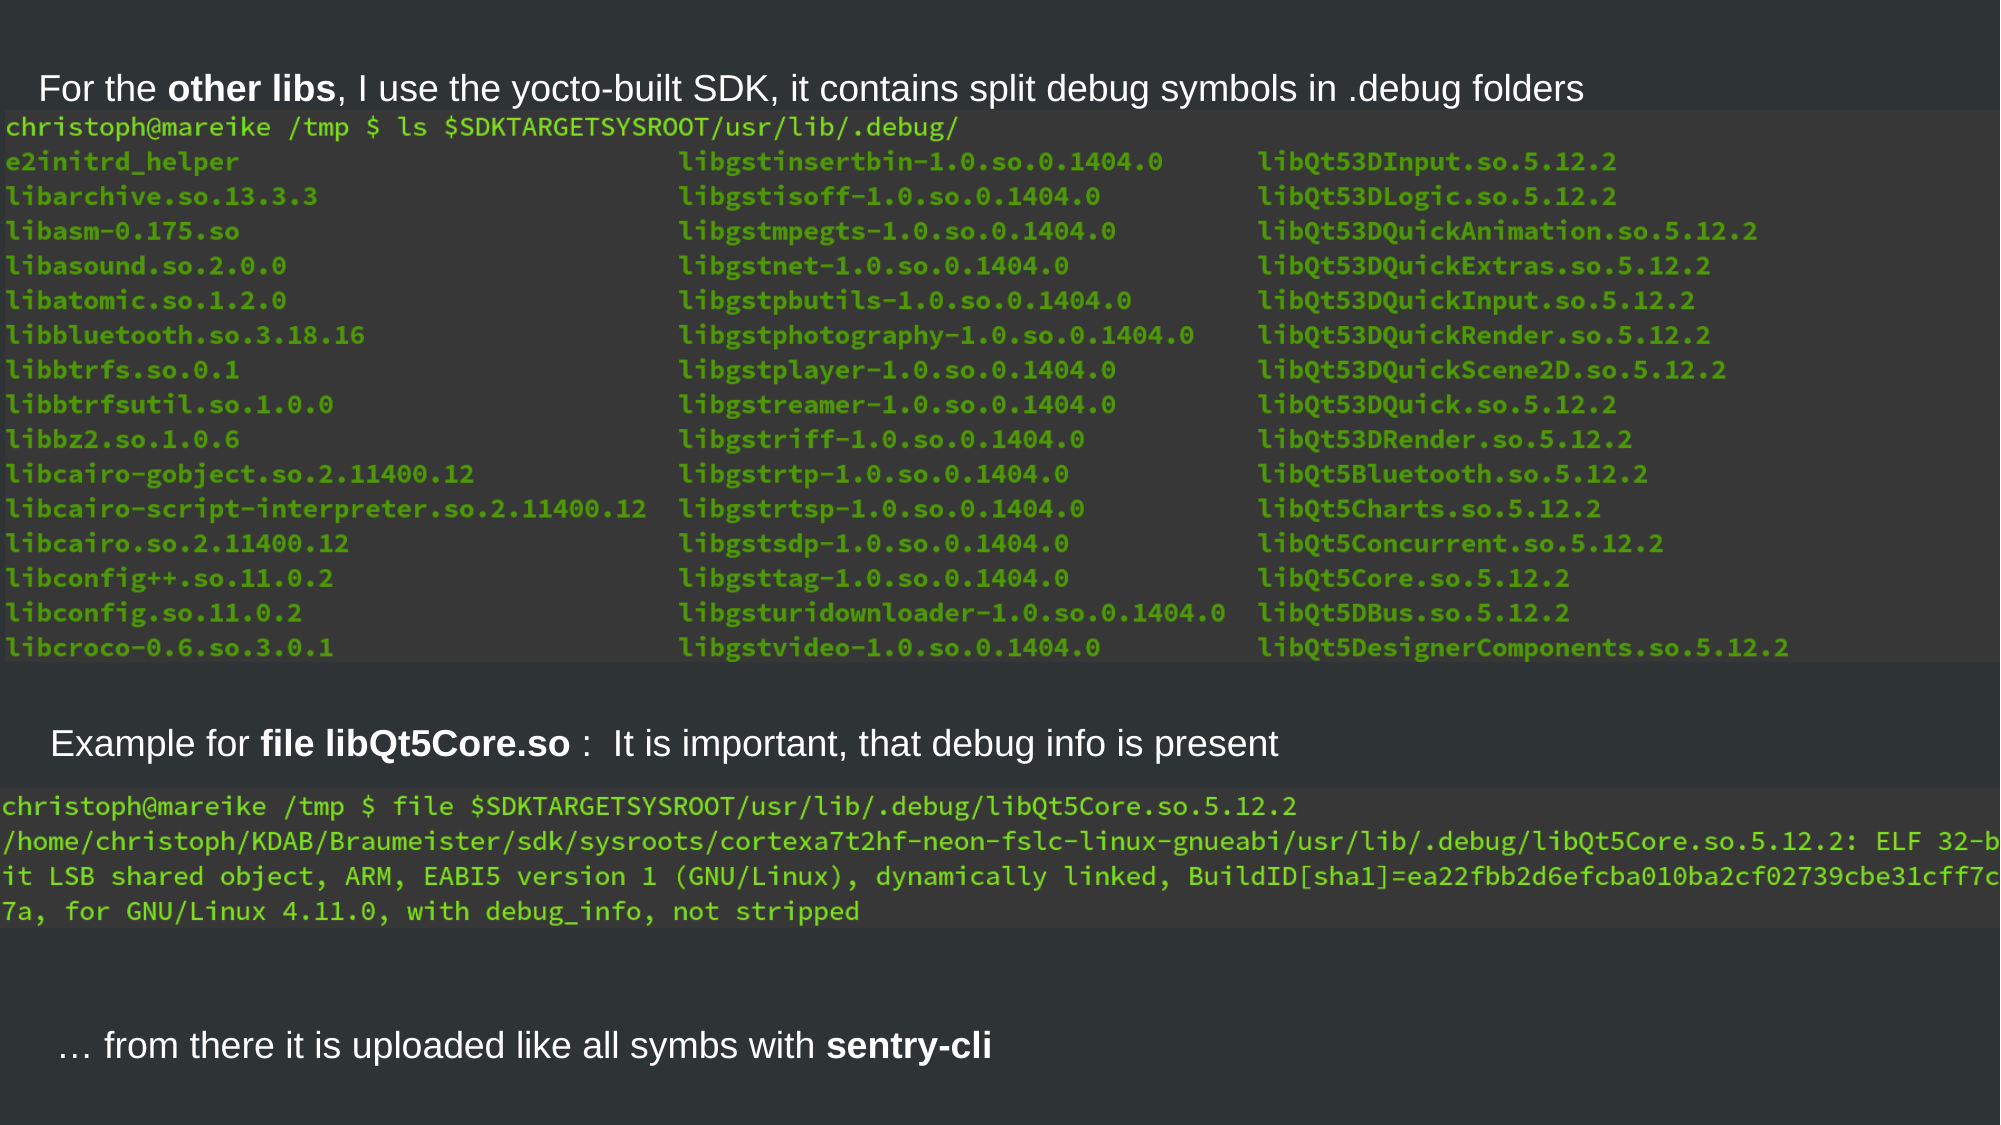

For the other libs, I use the yocto-built SDK, it contains split debug symbols in .debug folders
#
Example for file libQt5Core.so : It is important, that debug info is present
… from there it is uploaded like all symbs with sentry-cli